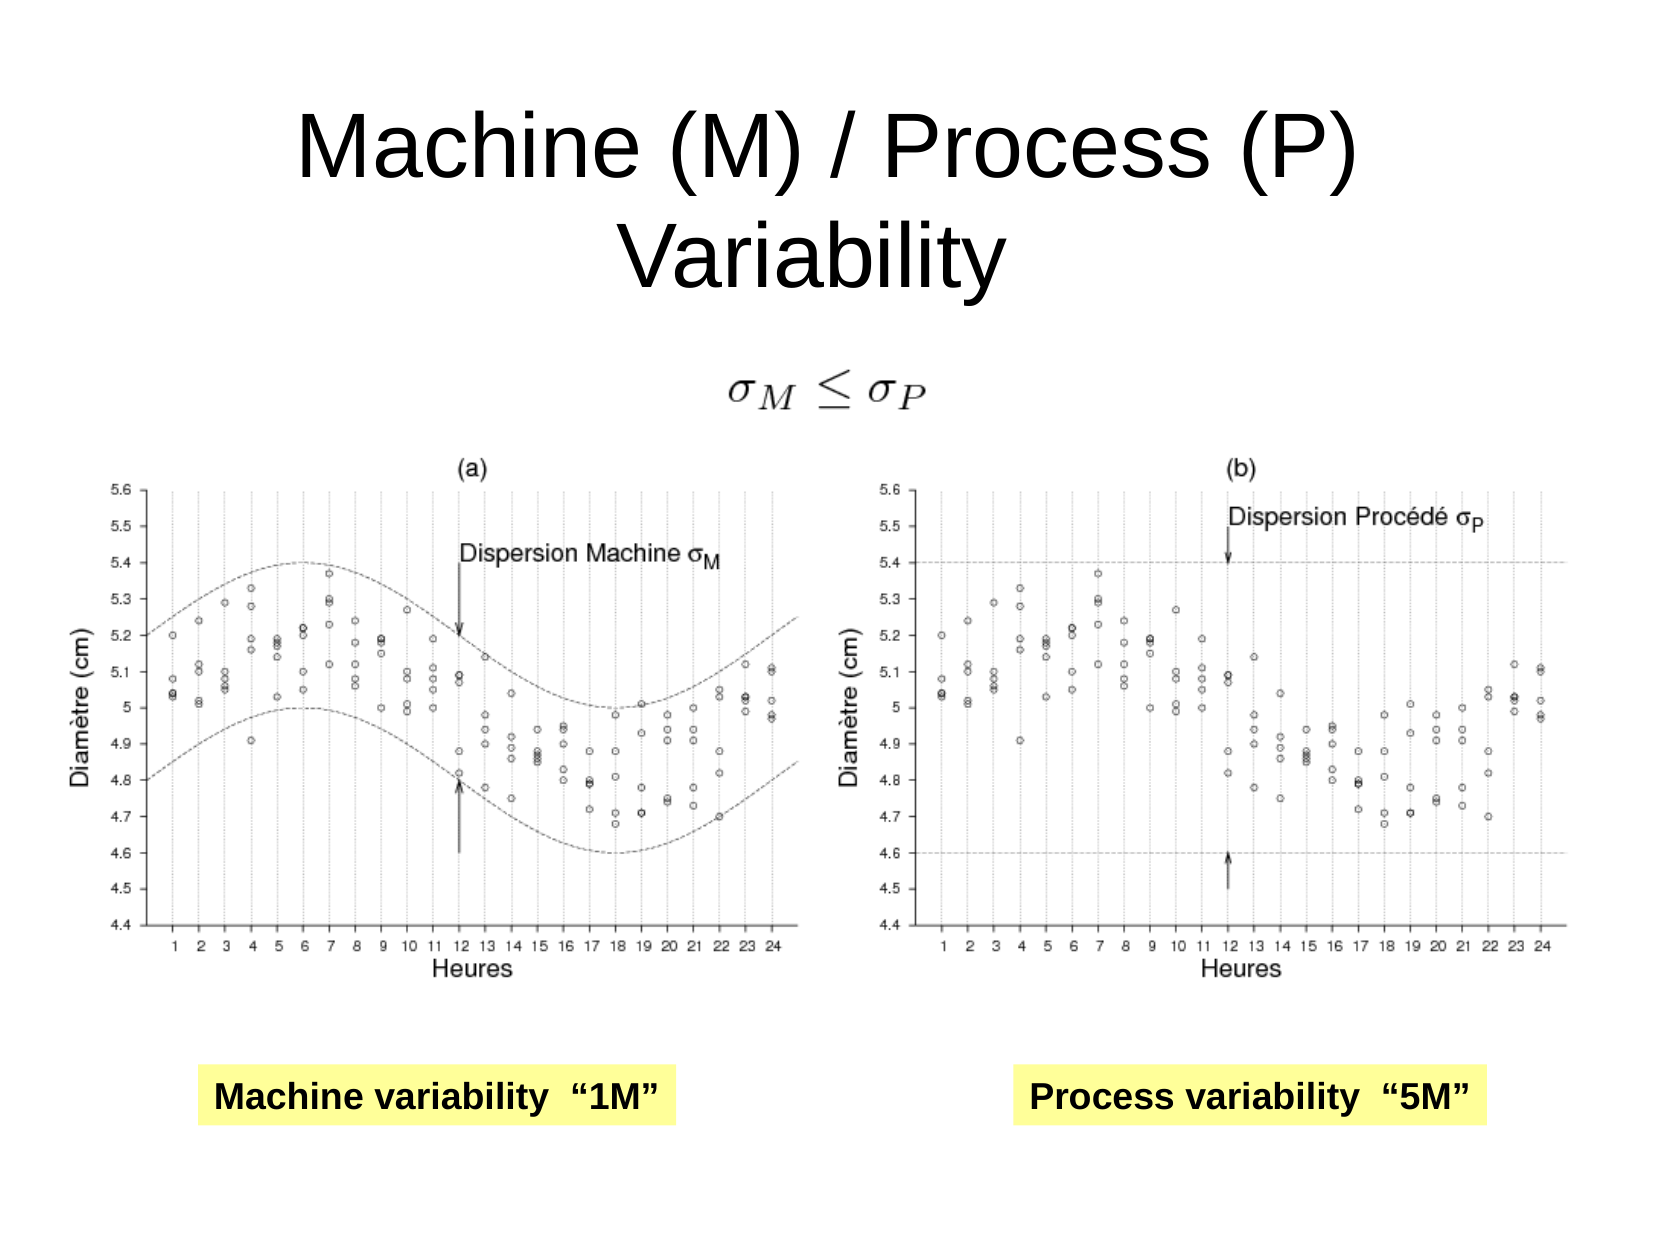

# Machine (M) / Process (P) Variability
Machine variability “1M”
Process variability “5M”